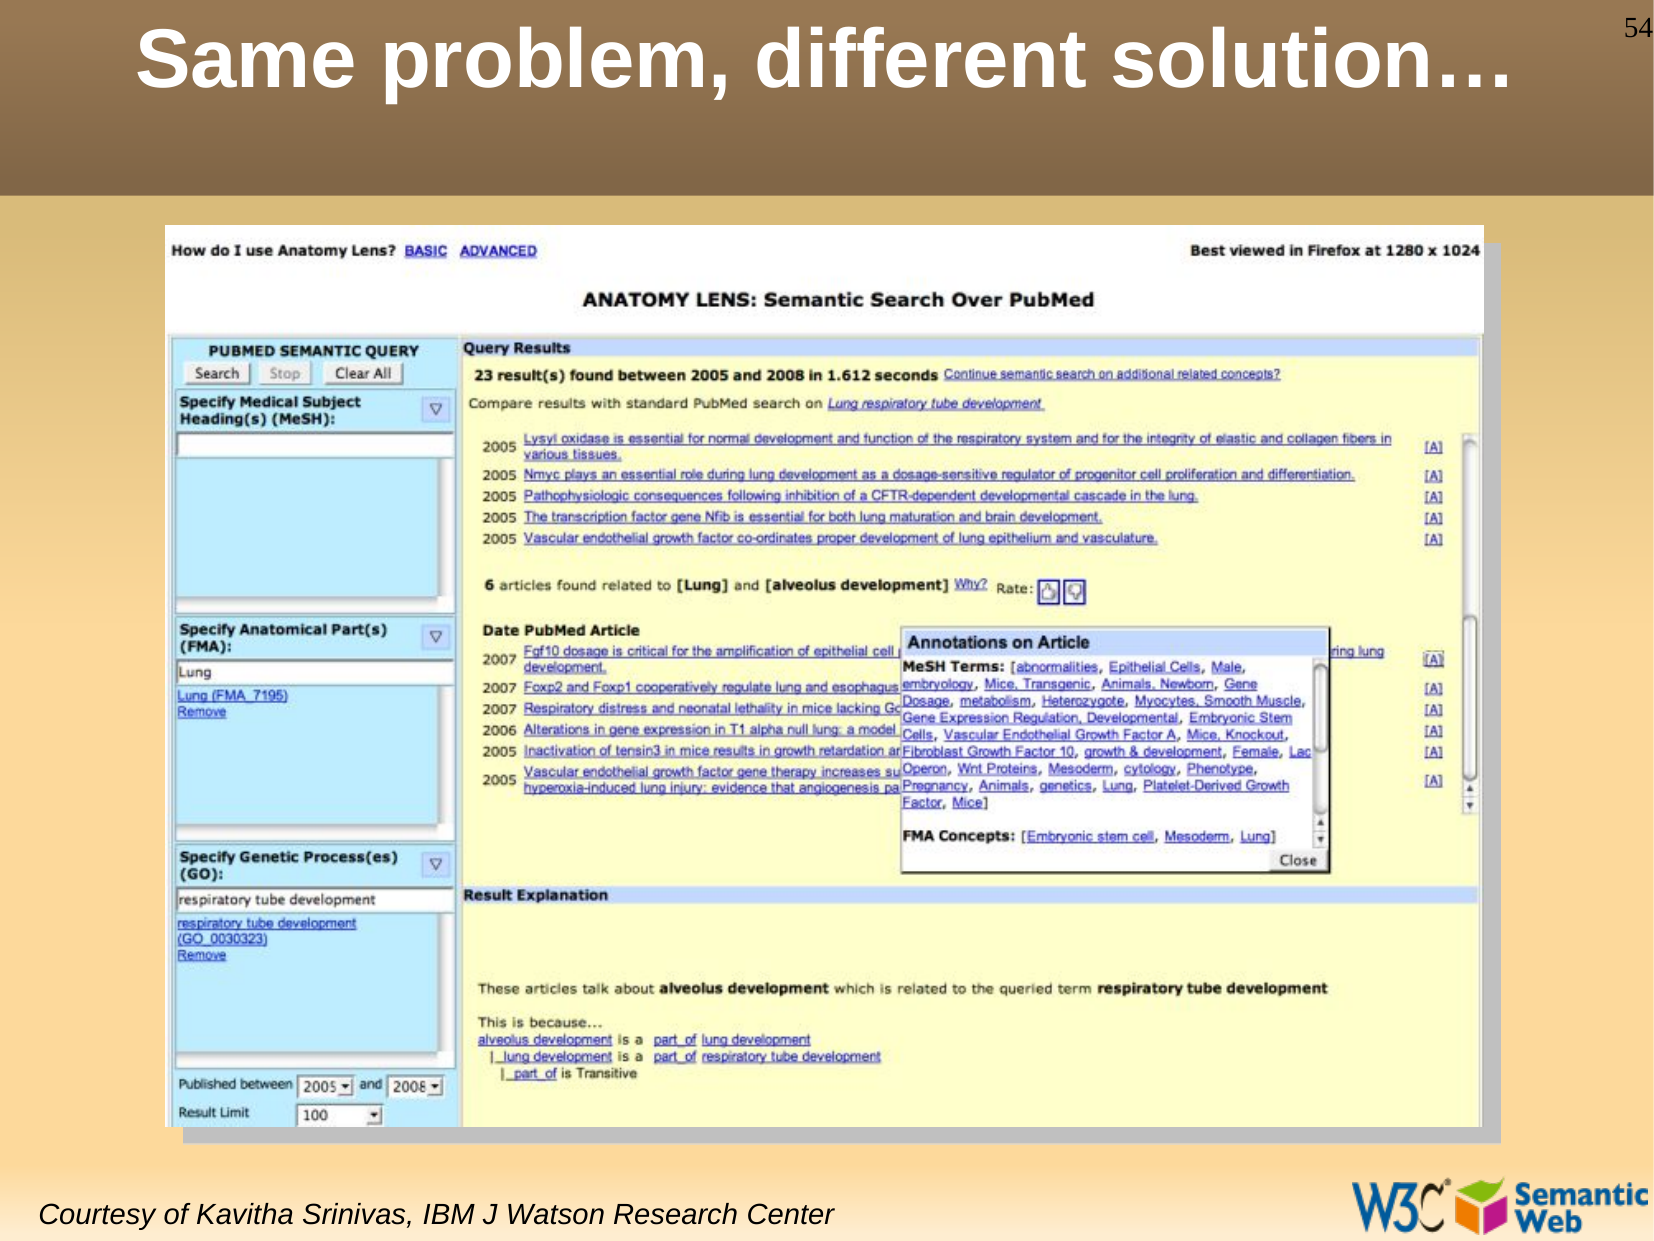

# Same problem, different solution…
54
Courtesy of Kavitha Srinivas, IBM J Watson Research Center